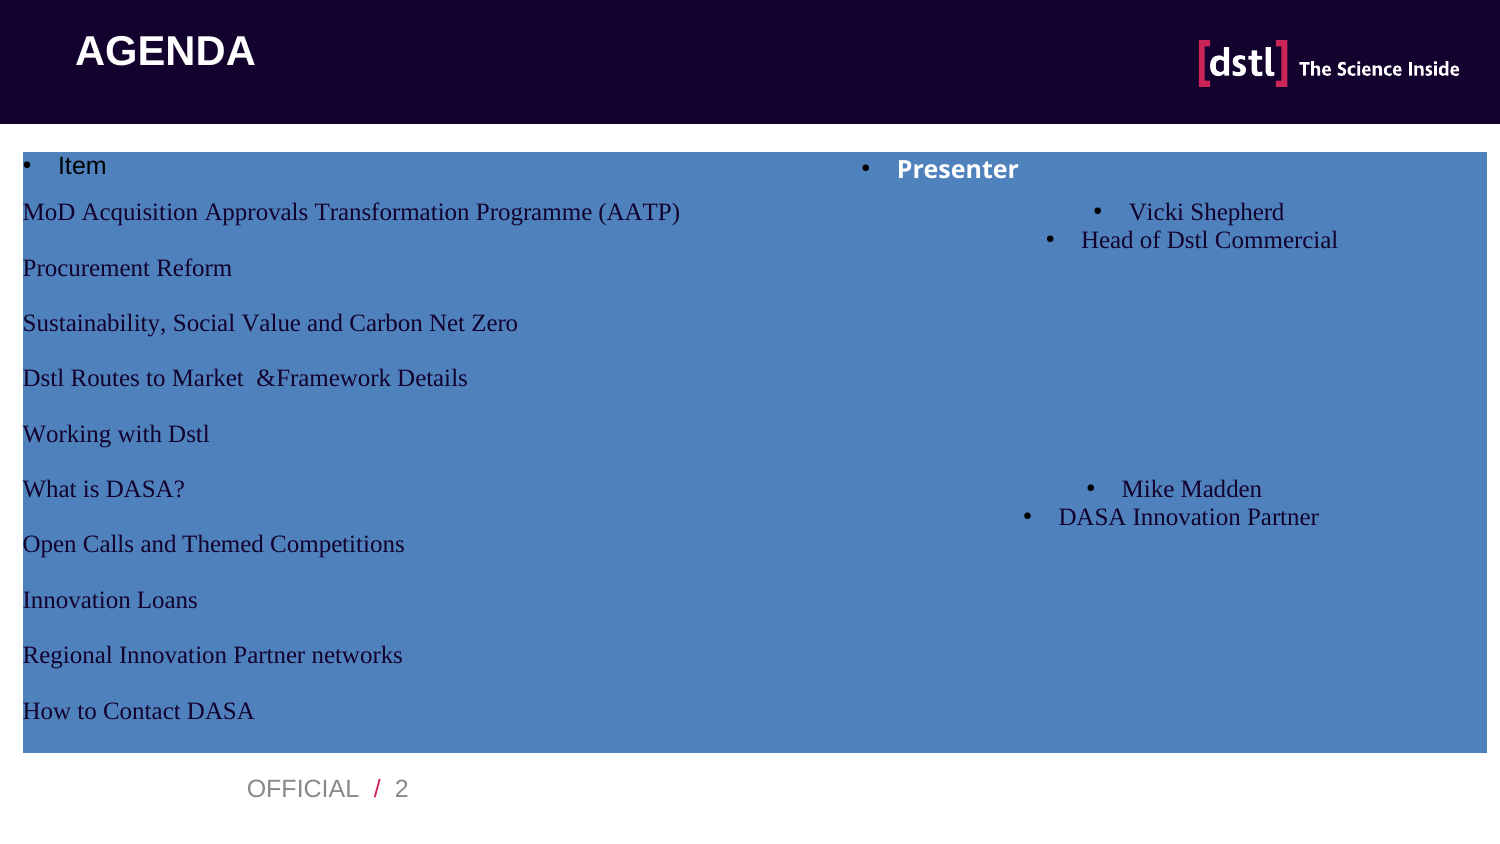

# AGENDA
| Item | Presenter |
| --- | --- |
| MoD Acquisition Approvals Transformation Programme (AATP) | Vicki Shepherd Head of Dstl Commercial |
| Procurement Reform | |
| Sustainability, Social Value and Carbon Net Zero | |
| Dstl Routes to Market &Framework Details | |
| Working with Dstl | |
| What is DASA? | Mike Madden DASA Innovation Partner |
| Open Calls and Themed Competitions | |
| Innovation Loans | |
| Regional Innovation Partner networks | |
| How to Contact DASA | |
OFFICIAL /